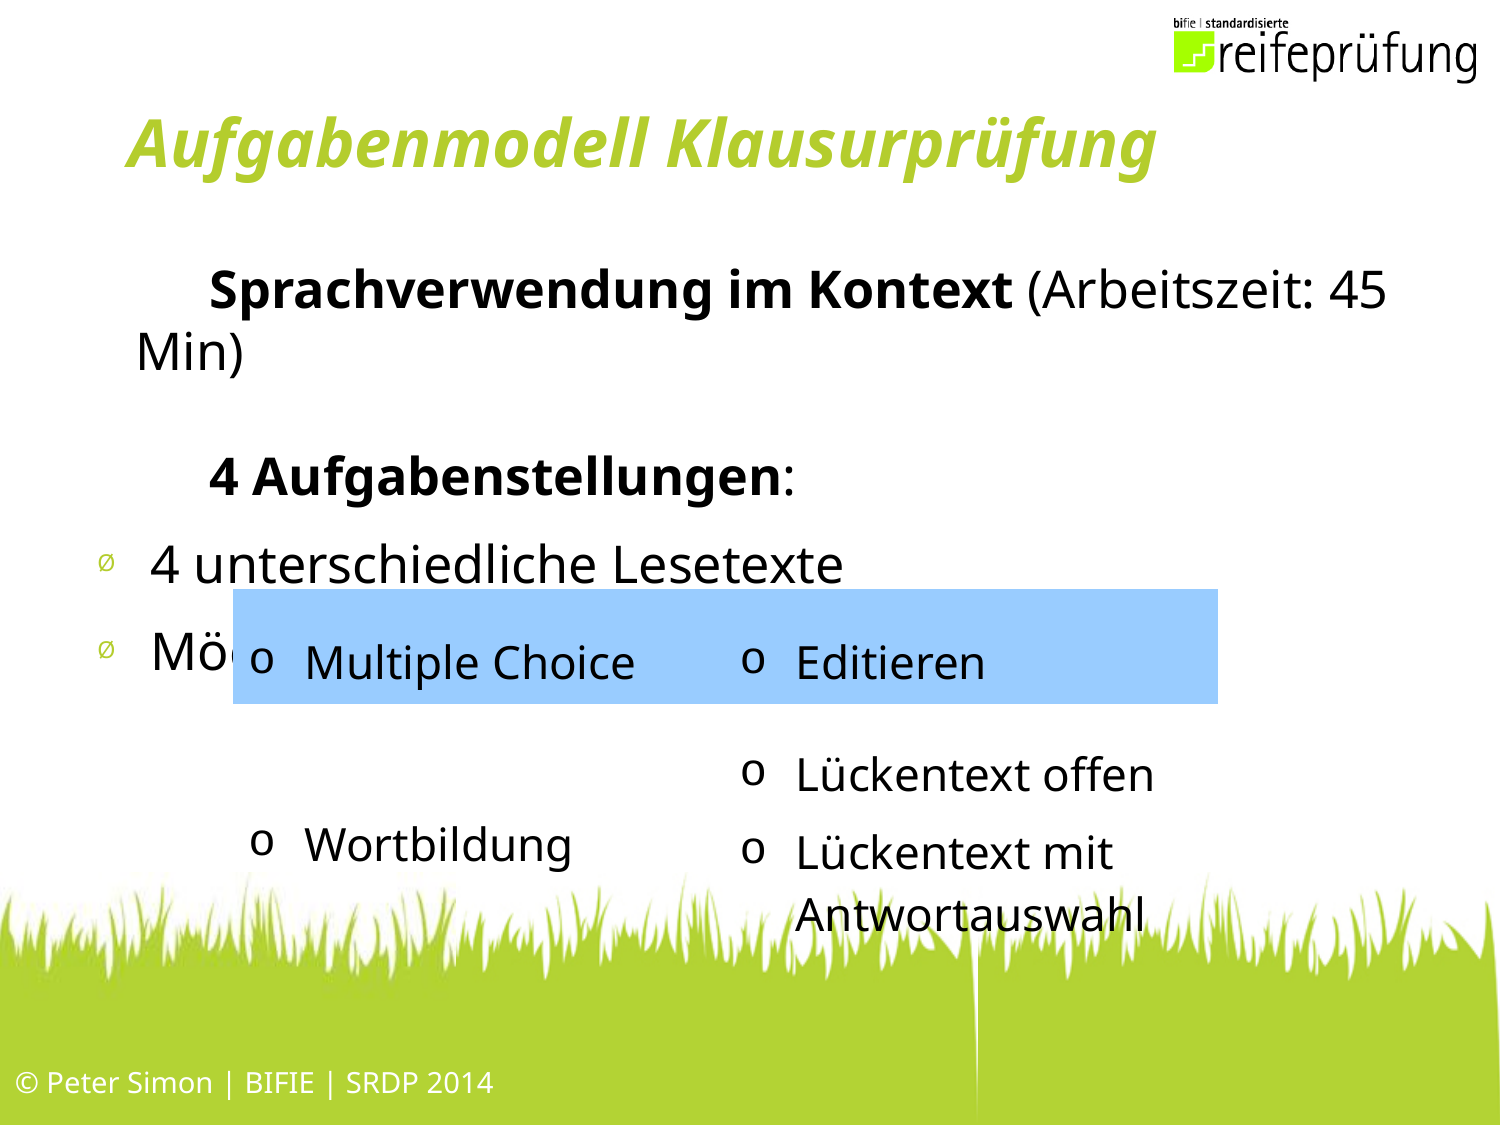

Aufgabenmodell Klausurprüfung
# Sprachverwendung im Kontext (Arbeitszeit: 45 Min)
	4 Aufgabenstellungen:
4 unterschiedliche Lesetexte
Mögliche Testformate:
| Multiple Choice | Editieren |
| --- | --- |
| Wortbildung | Lückentext offen |
| | Lückentext mit Antwortauswahl |